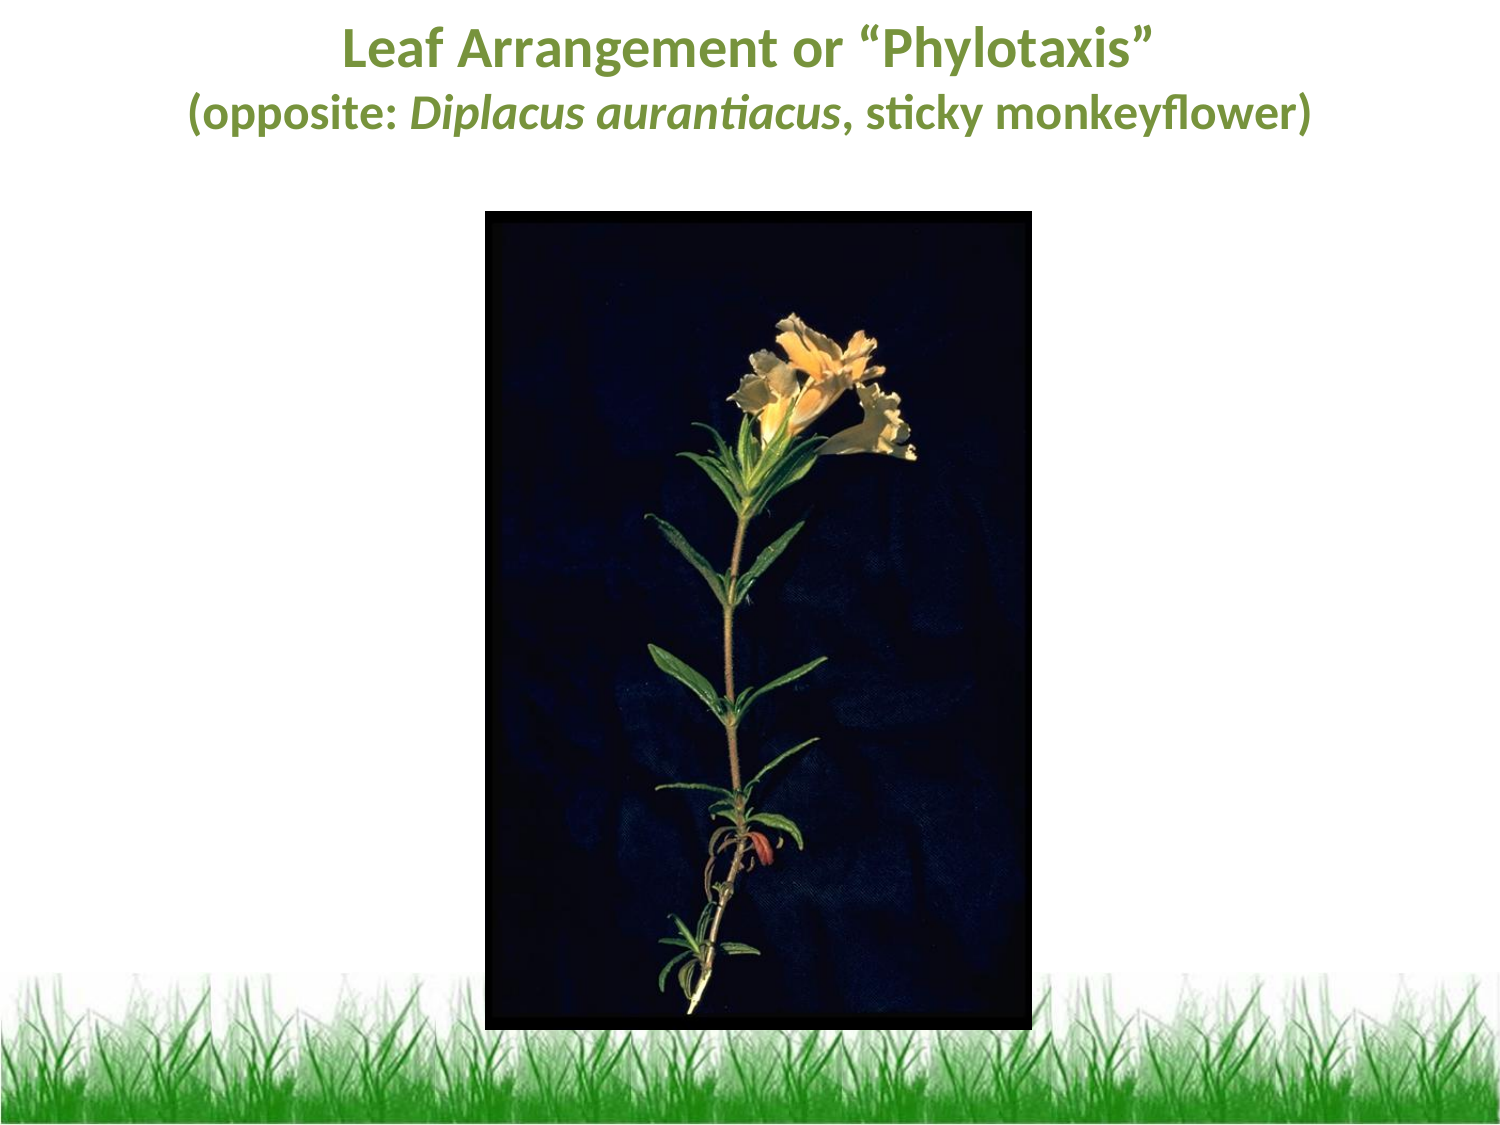

# Leaf Arrangement or “Phylotaxis” (opposite: Diplacus aurantiacus, sticky monkeyflower)